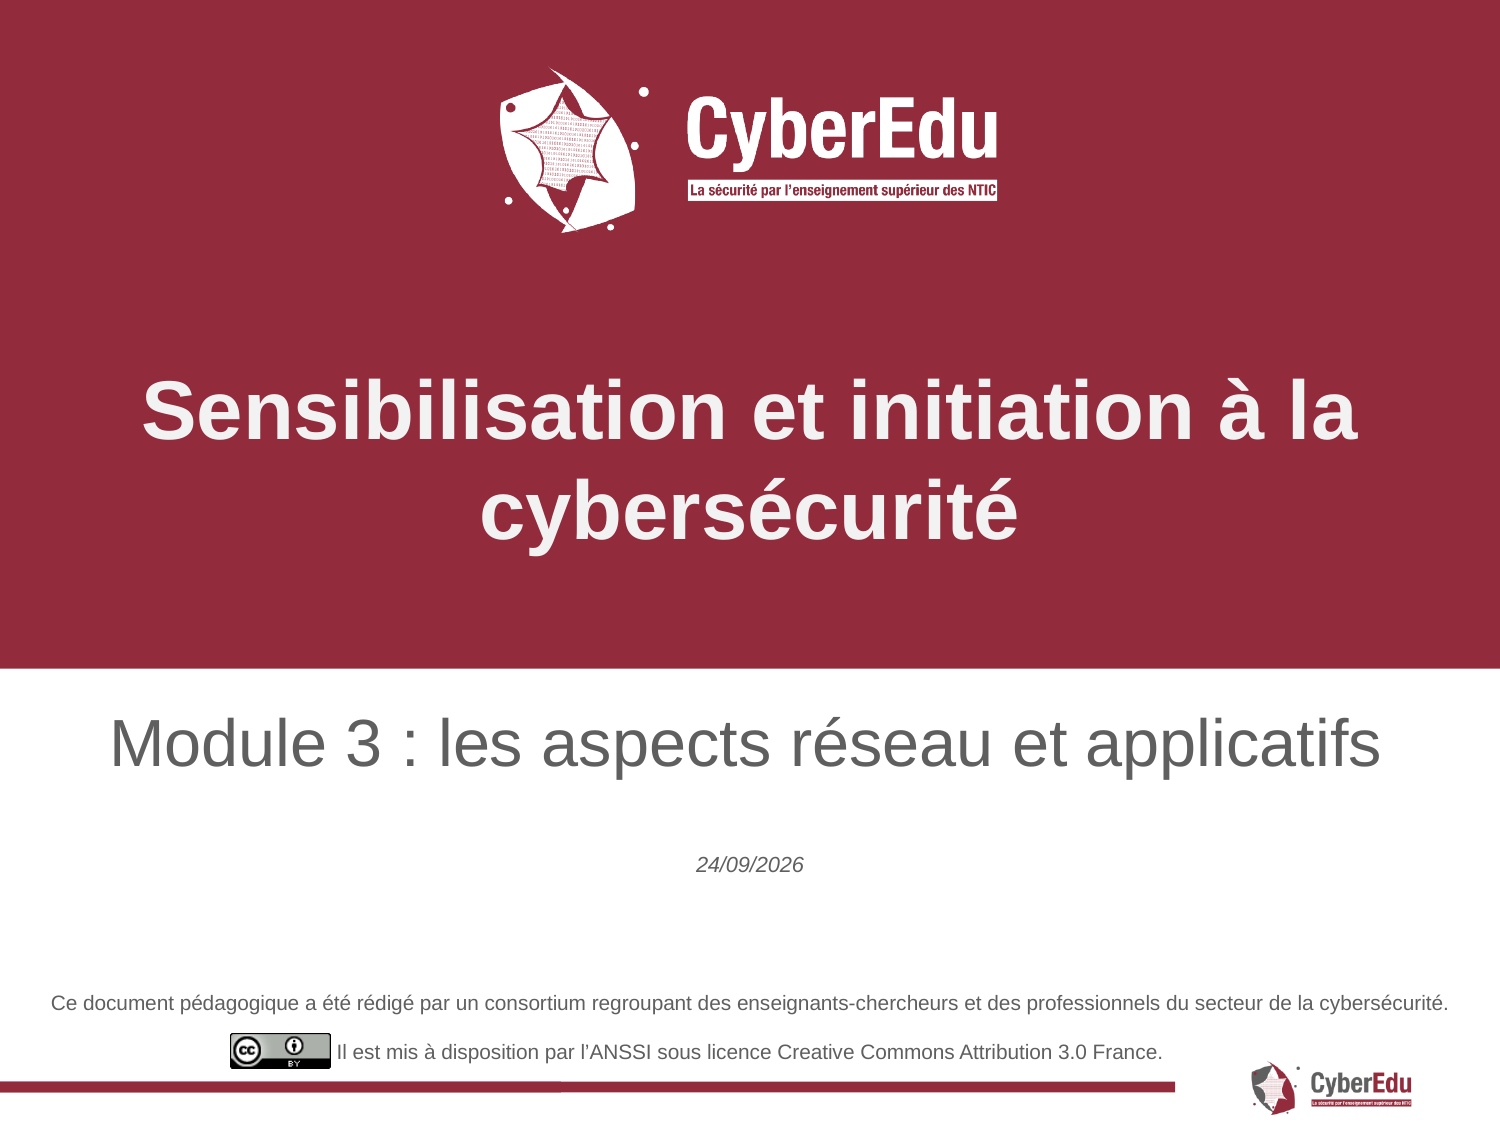

# Sensibilisation et initiation à la cybersécurité
Module 3 : les aspects réseau et applicatifs